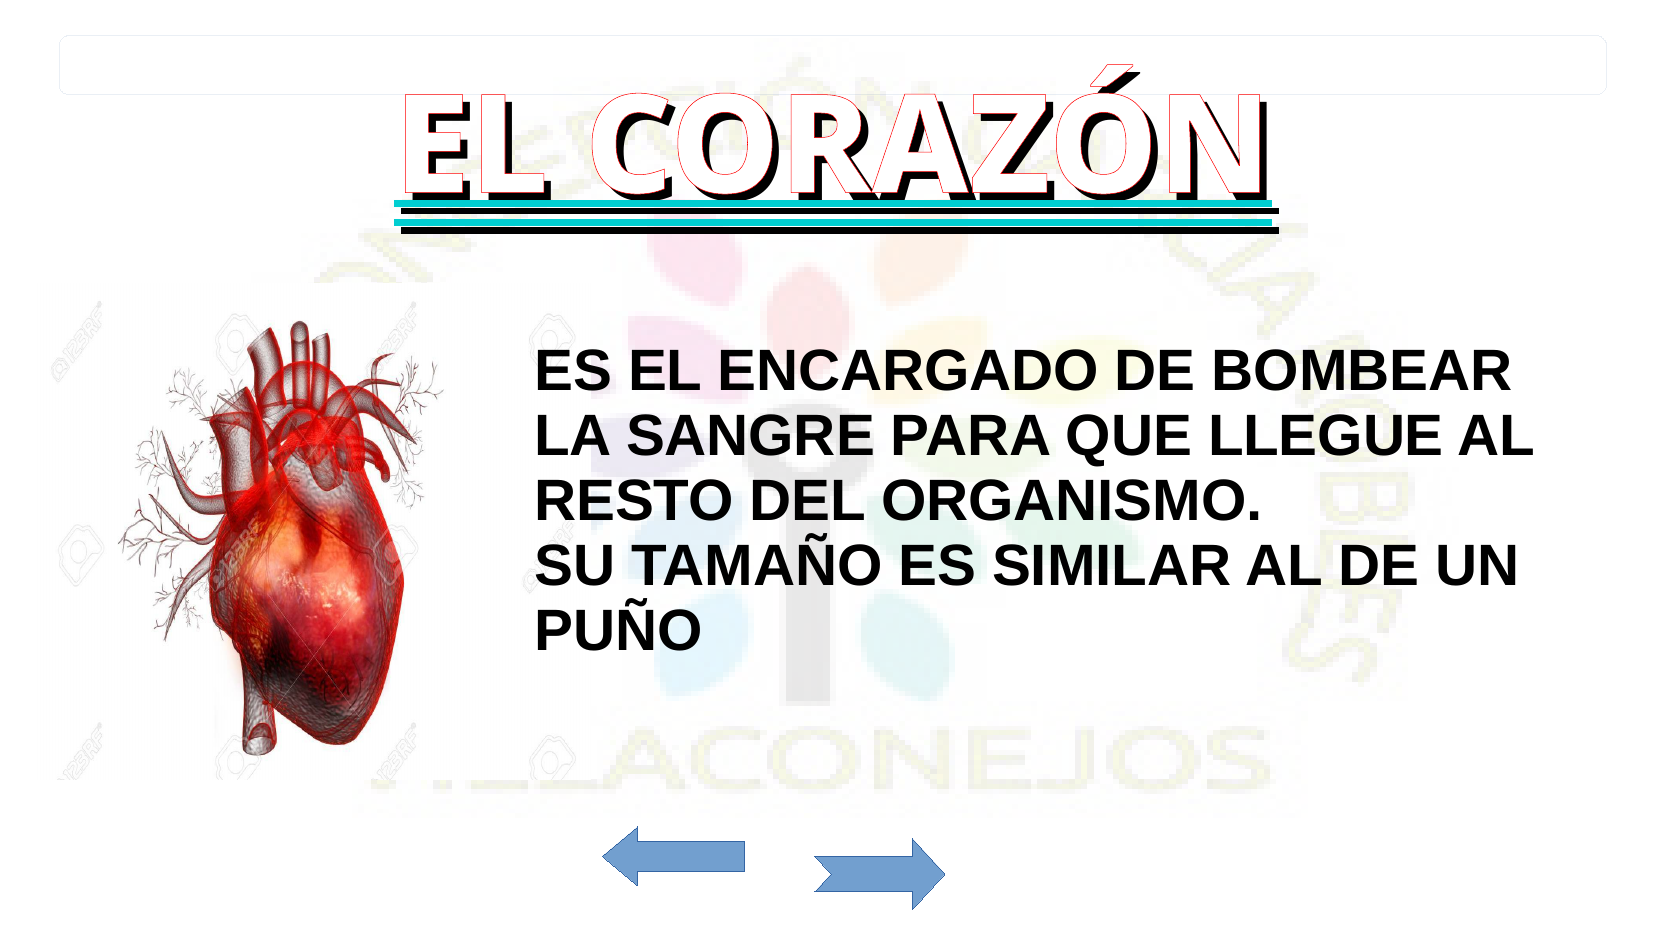

EL CORAZÓN
ES EL ENCARGADO DE BOMBEAR LA SANGRE PARA QUE LLEGUE AL RESTO DEL ORGANISMO.
SU TAMAÑO ES SIMILAR AL DE UN PUÑO